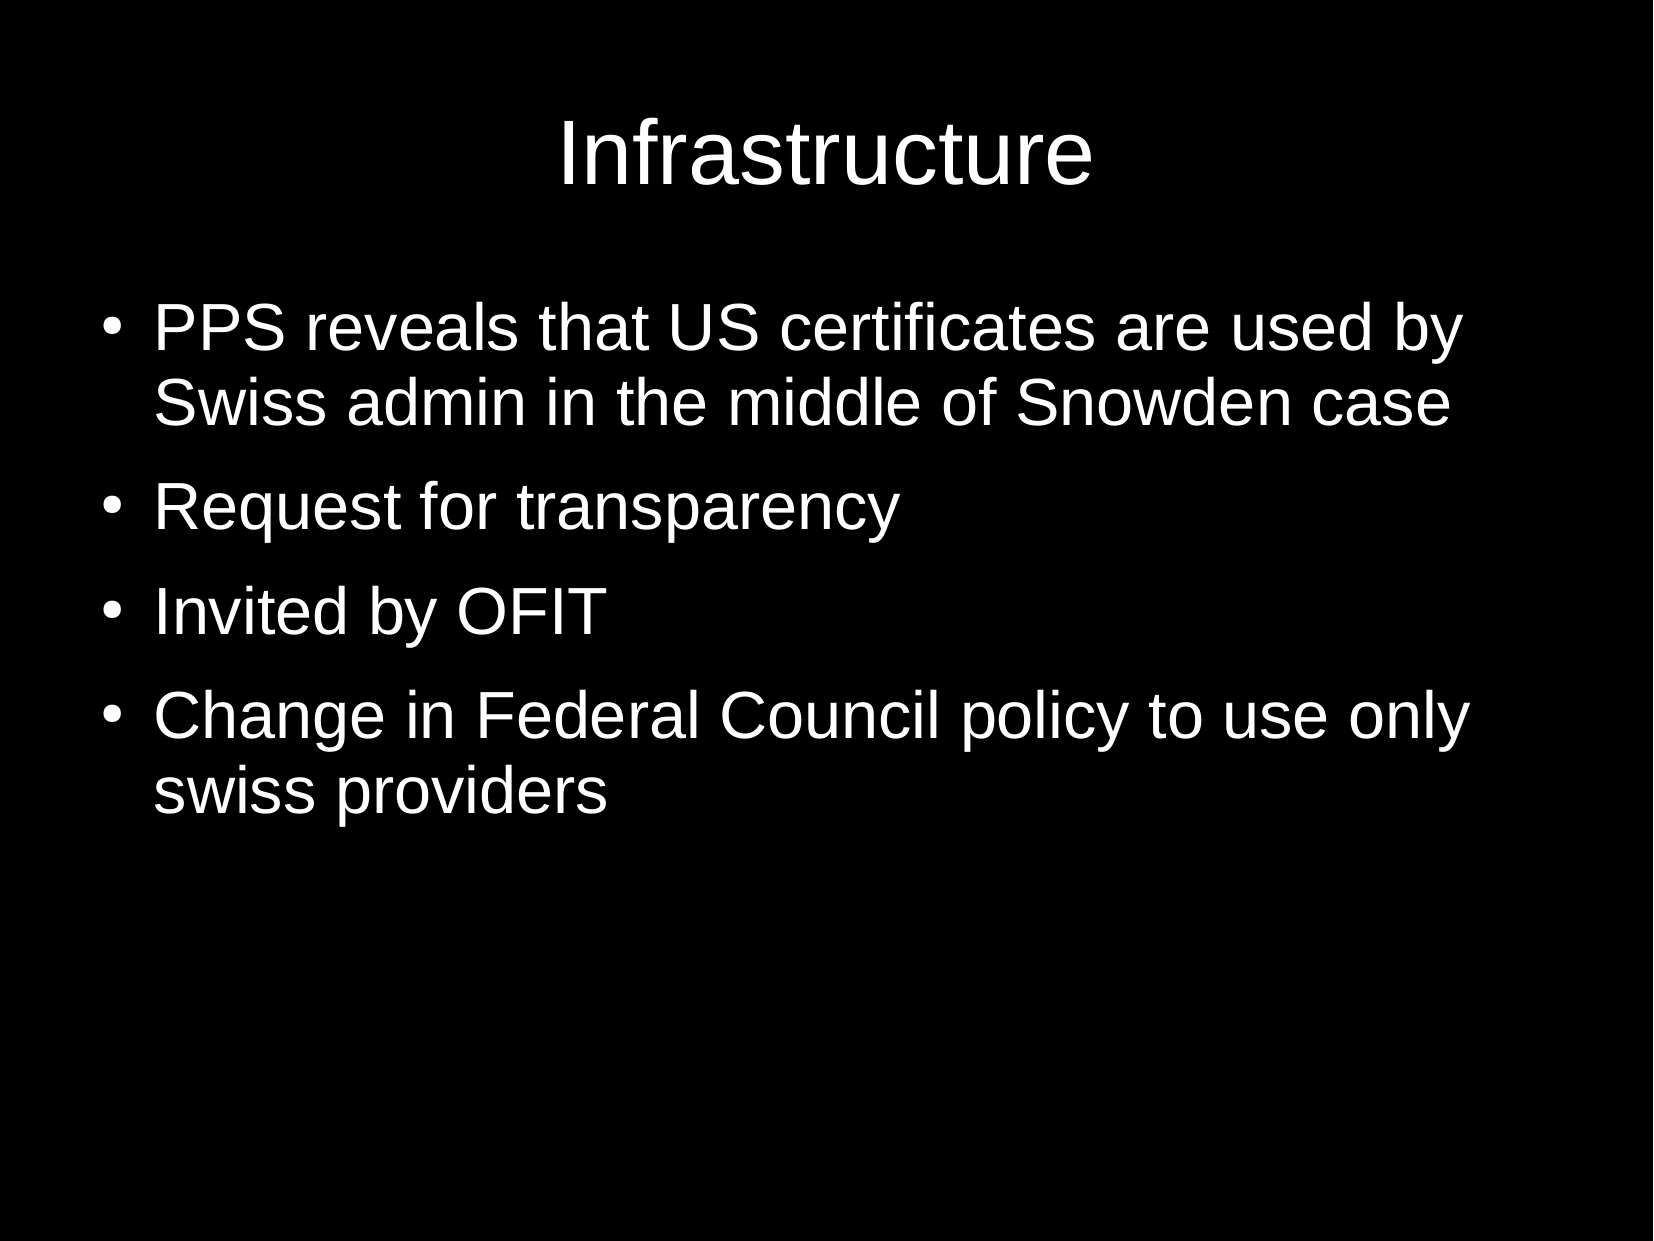

# Infrastructure
PPS reveals that US certificates are used by Swiss admin in the middle of Snowden case
Request for transparency
Invited by OFIT
Change in Federal Council policy to use only swiss providers